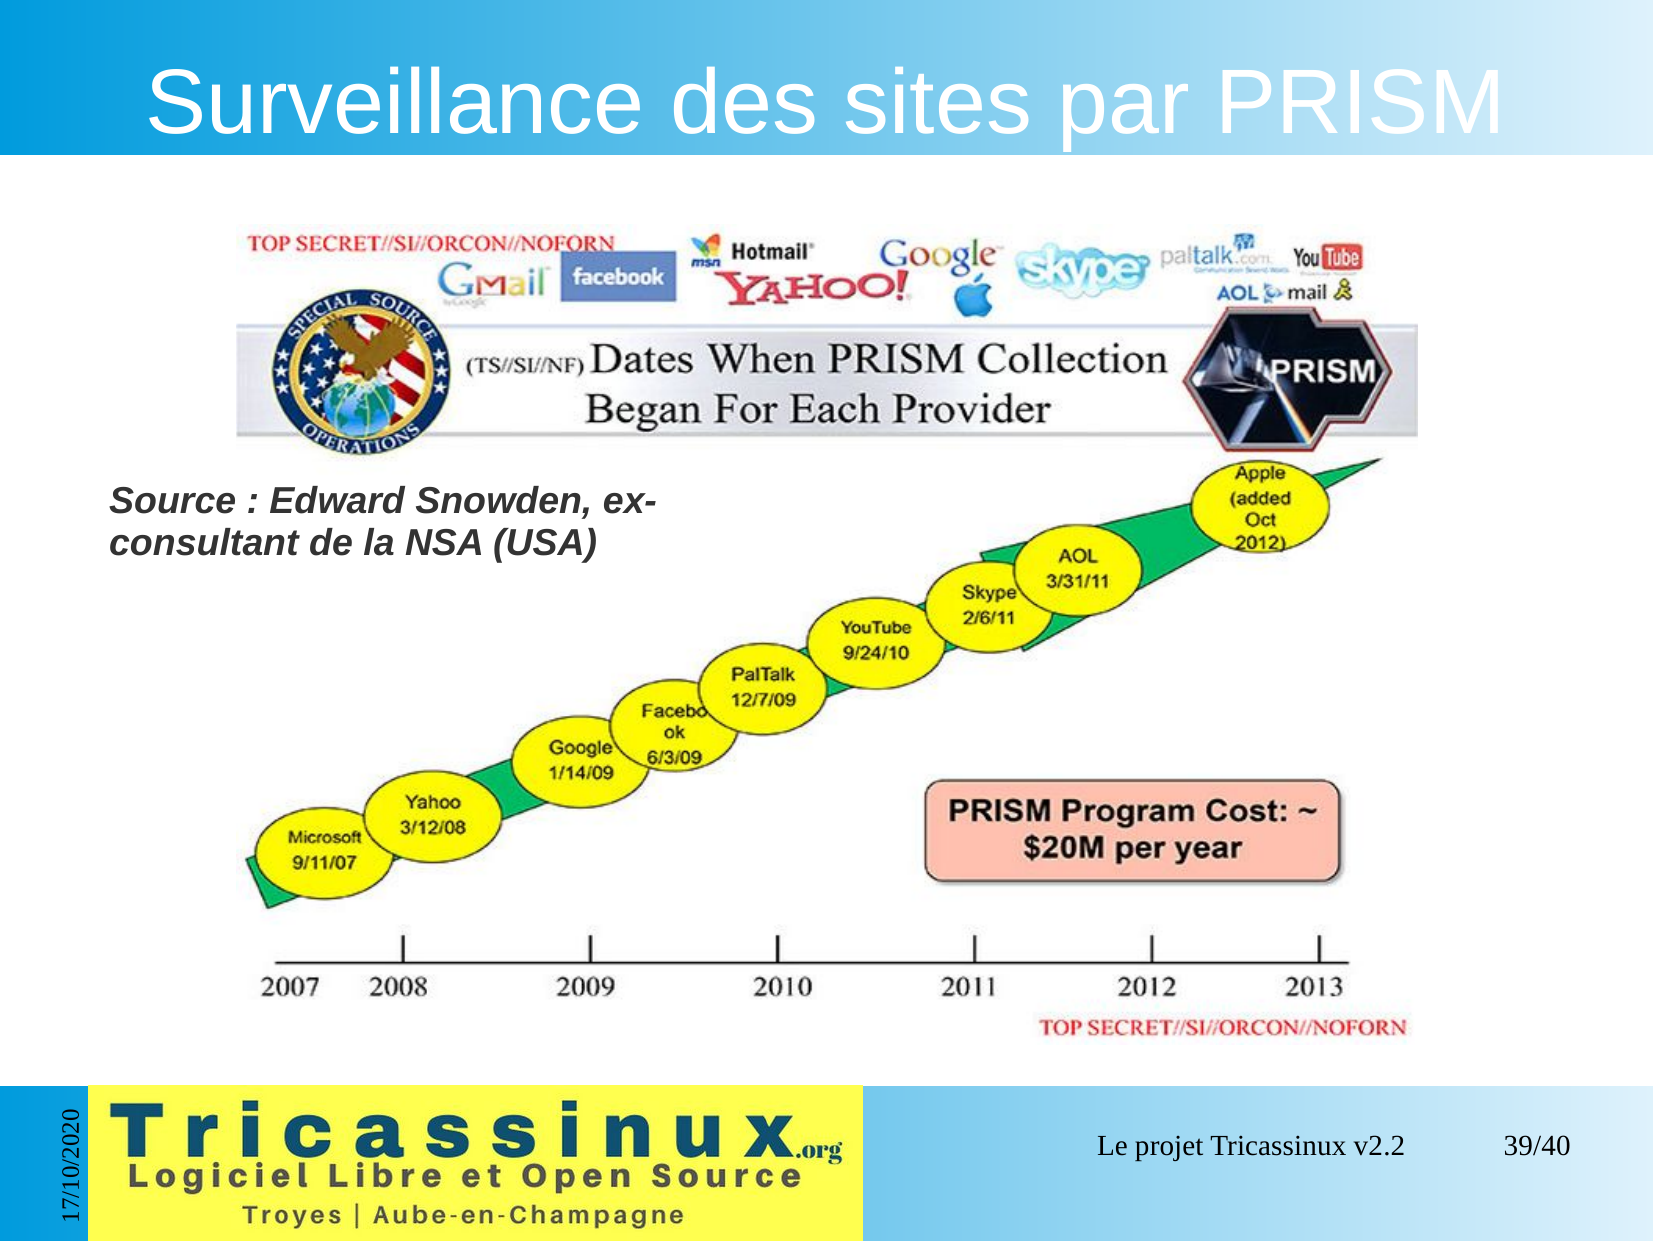

# Surveillance des sites par PRISM
Source : Edward Snowden, ex-consultant de la NSA (USA)
17/10/2020
39